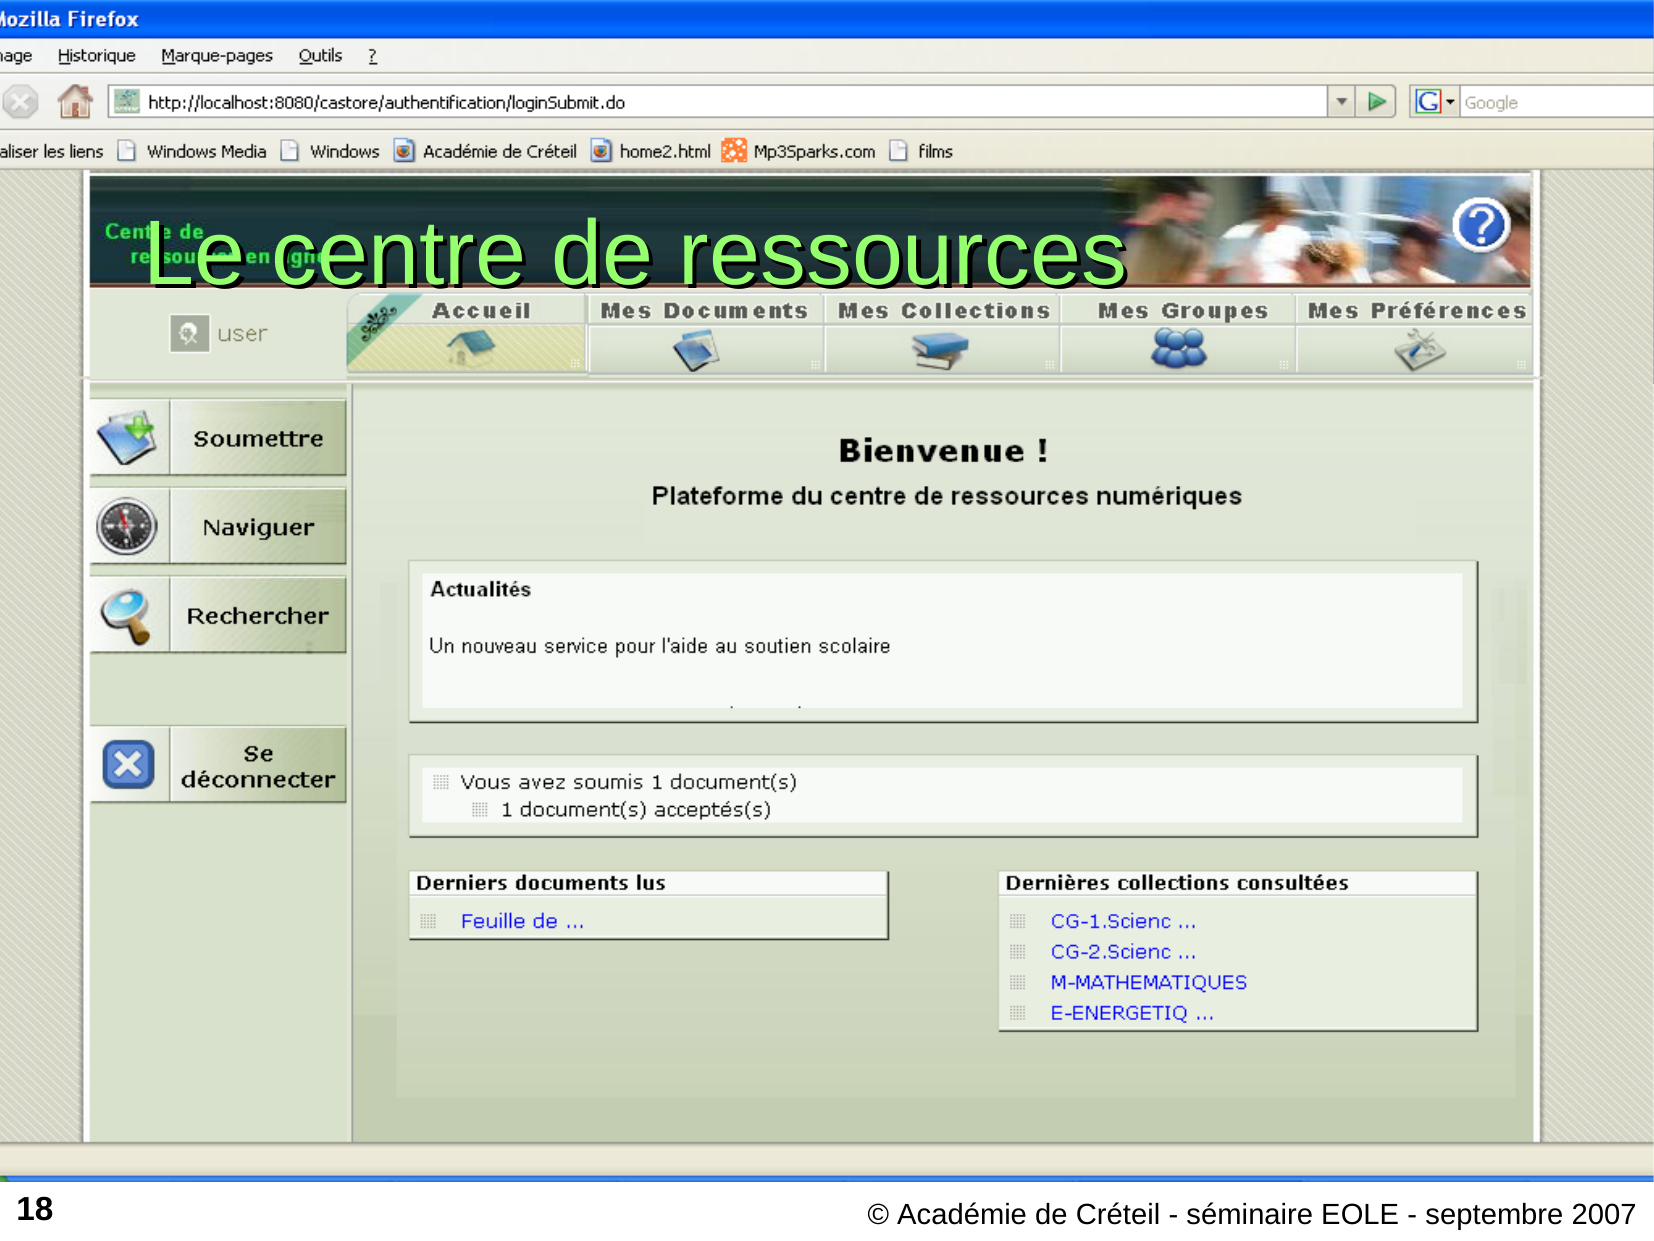

Le centre de ressources
© Académie de Créteil - séminaire EOLE - septembre 2007
18